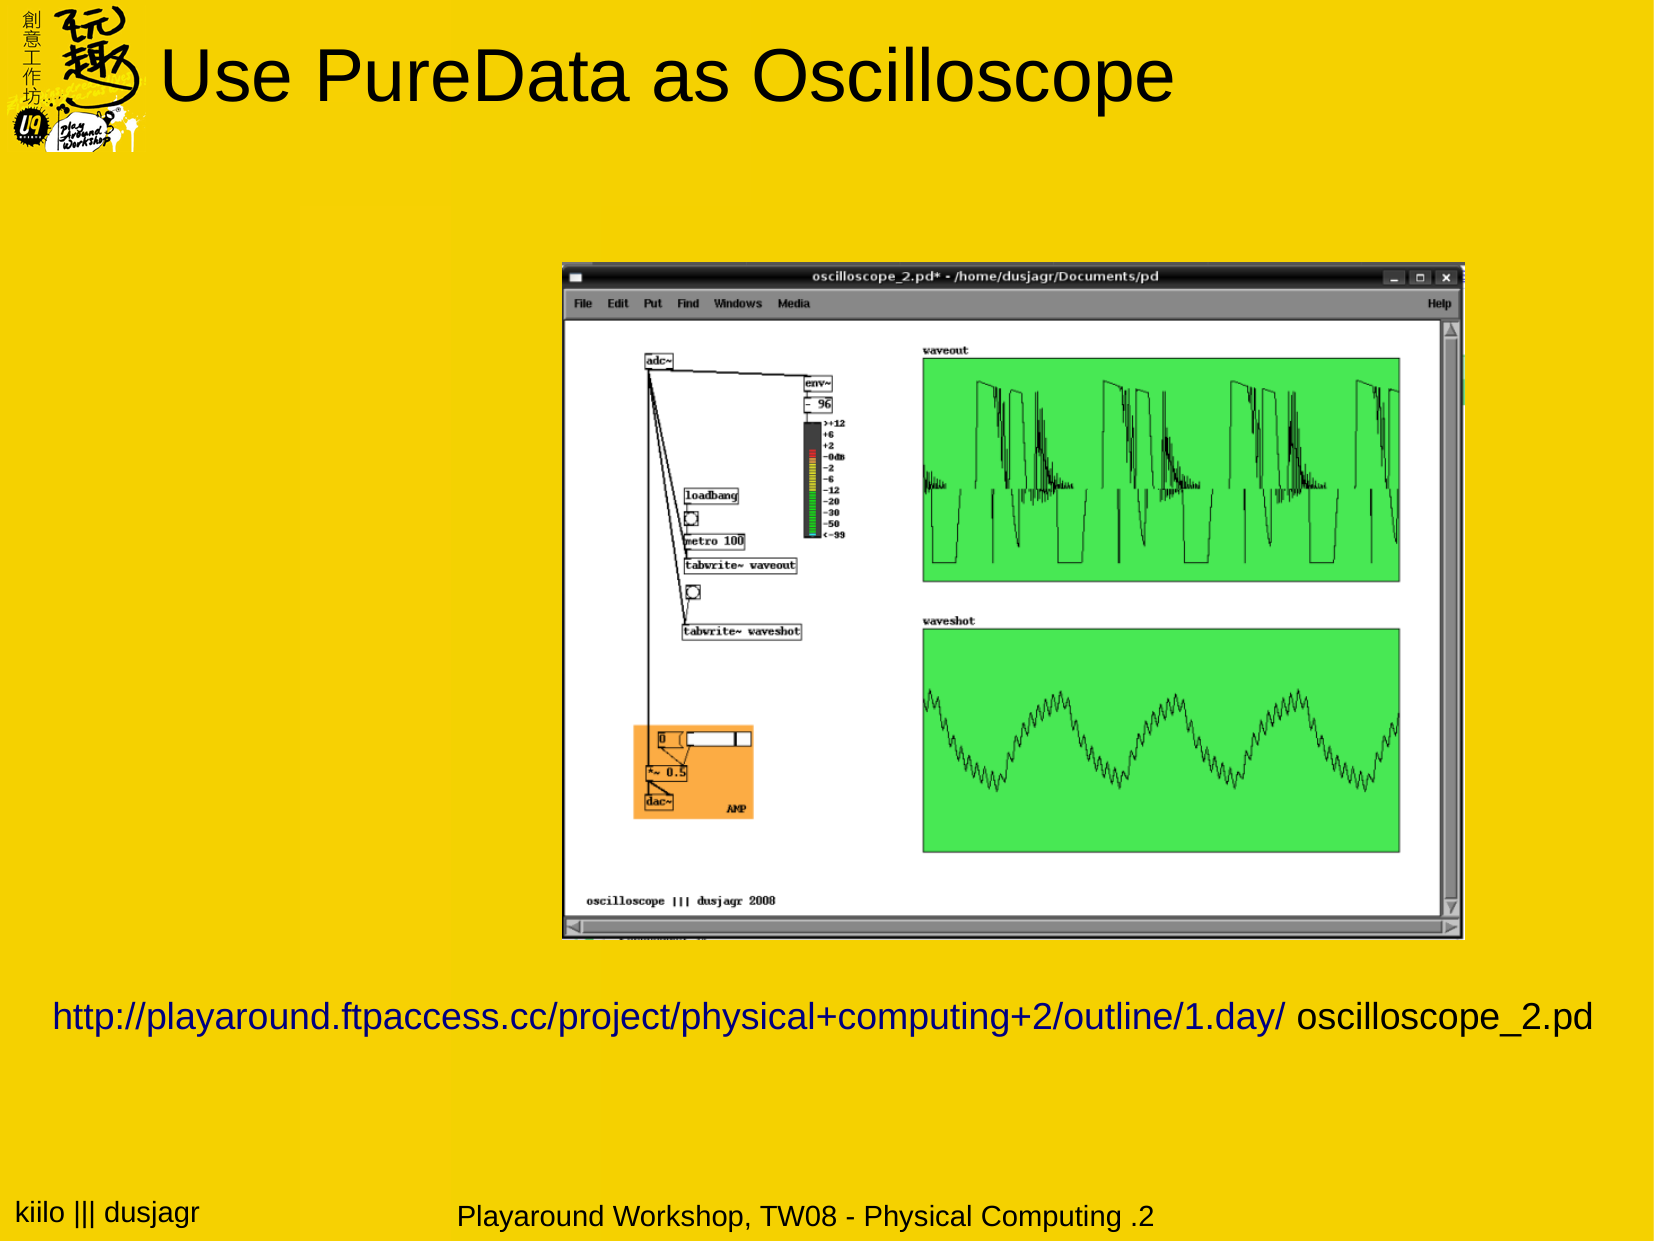

# Use PureData as Oscilloscope
http://playaround.ftpaccess.cc/project/physical+computing+2/outline/1.day/ oscilloscope_2.pd
Playaround Workshop, TW08 - Physical Computing .2